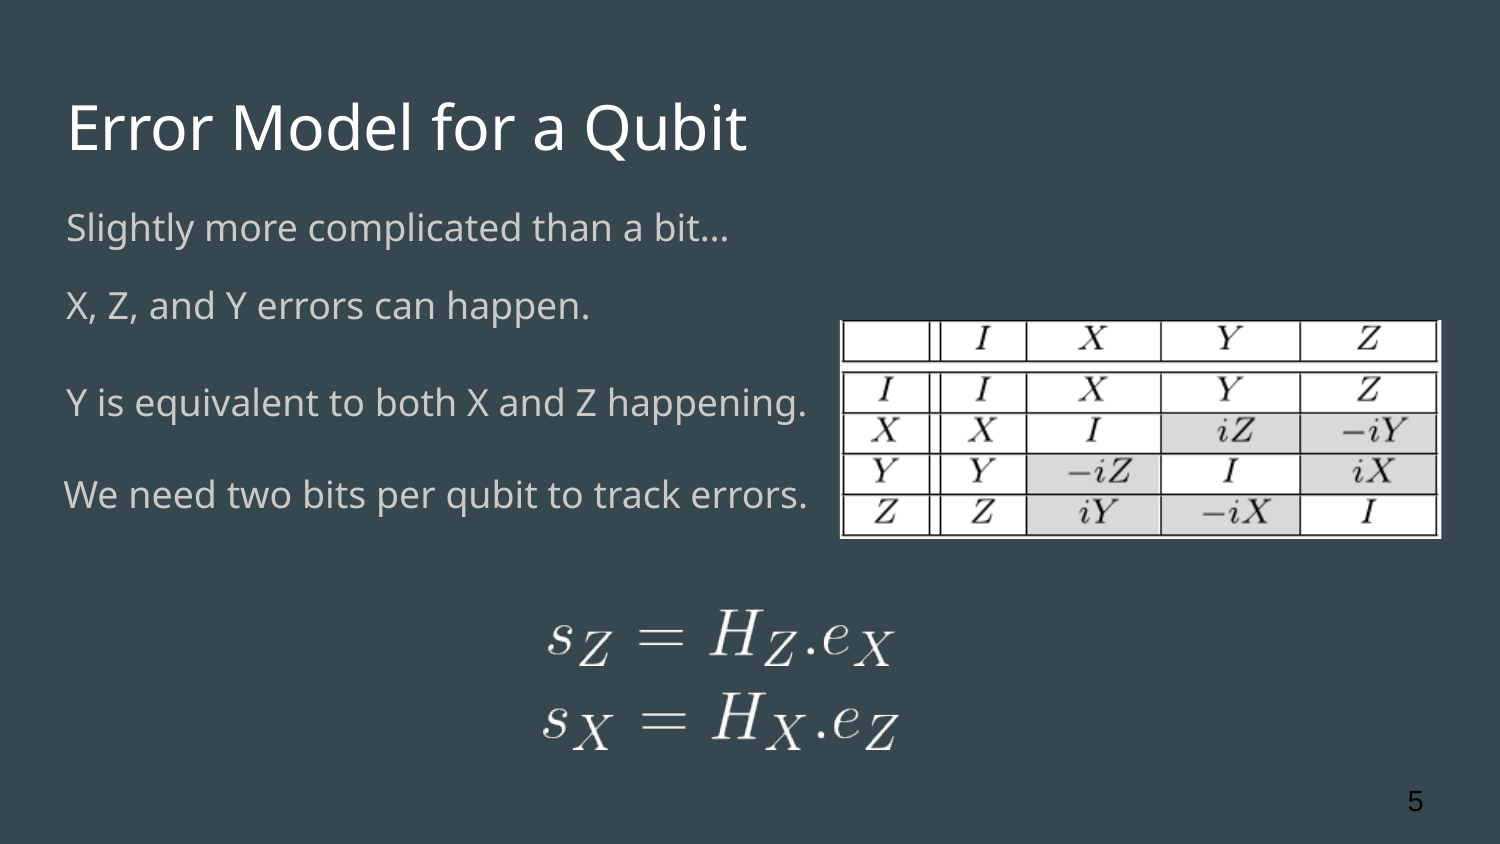

# Error Model for a Qubit
Slightly more complicated than a bit…
X, Z, and Y errors can happen.
Y is equivalent to both X and Z happening.
We need two bits per qubit to track errors.